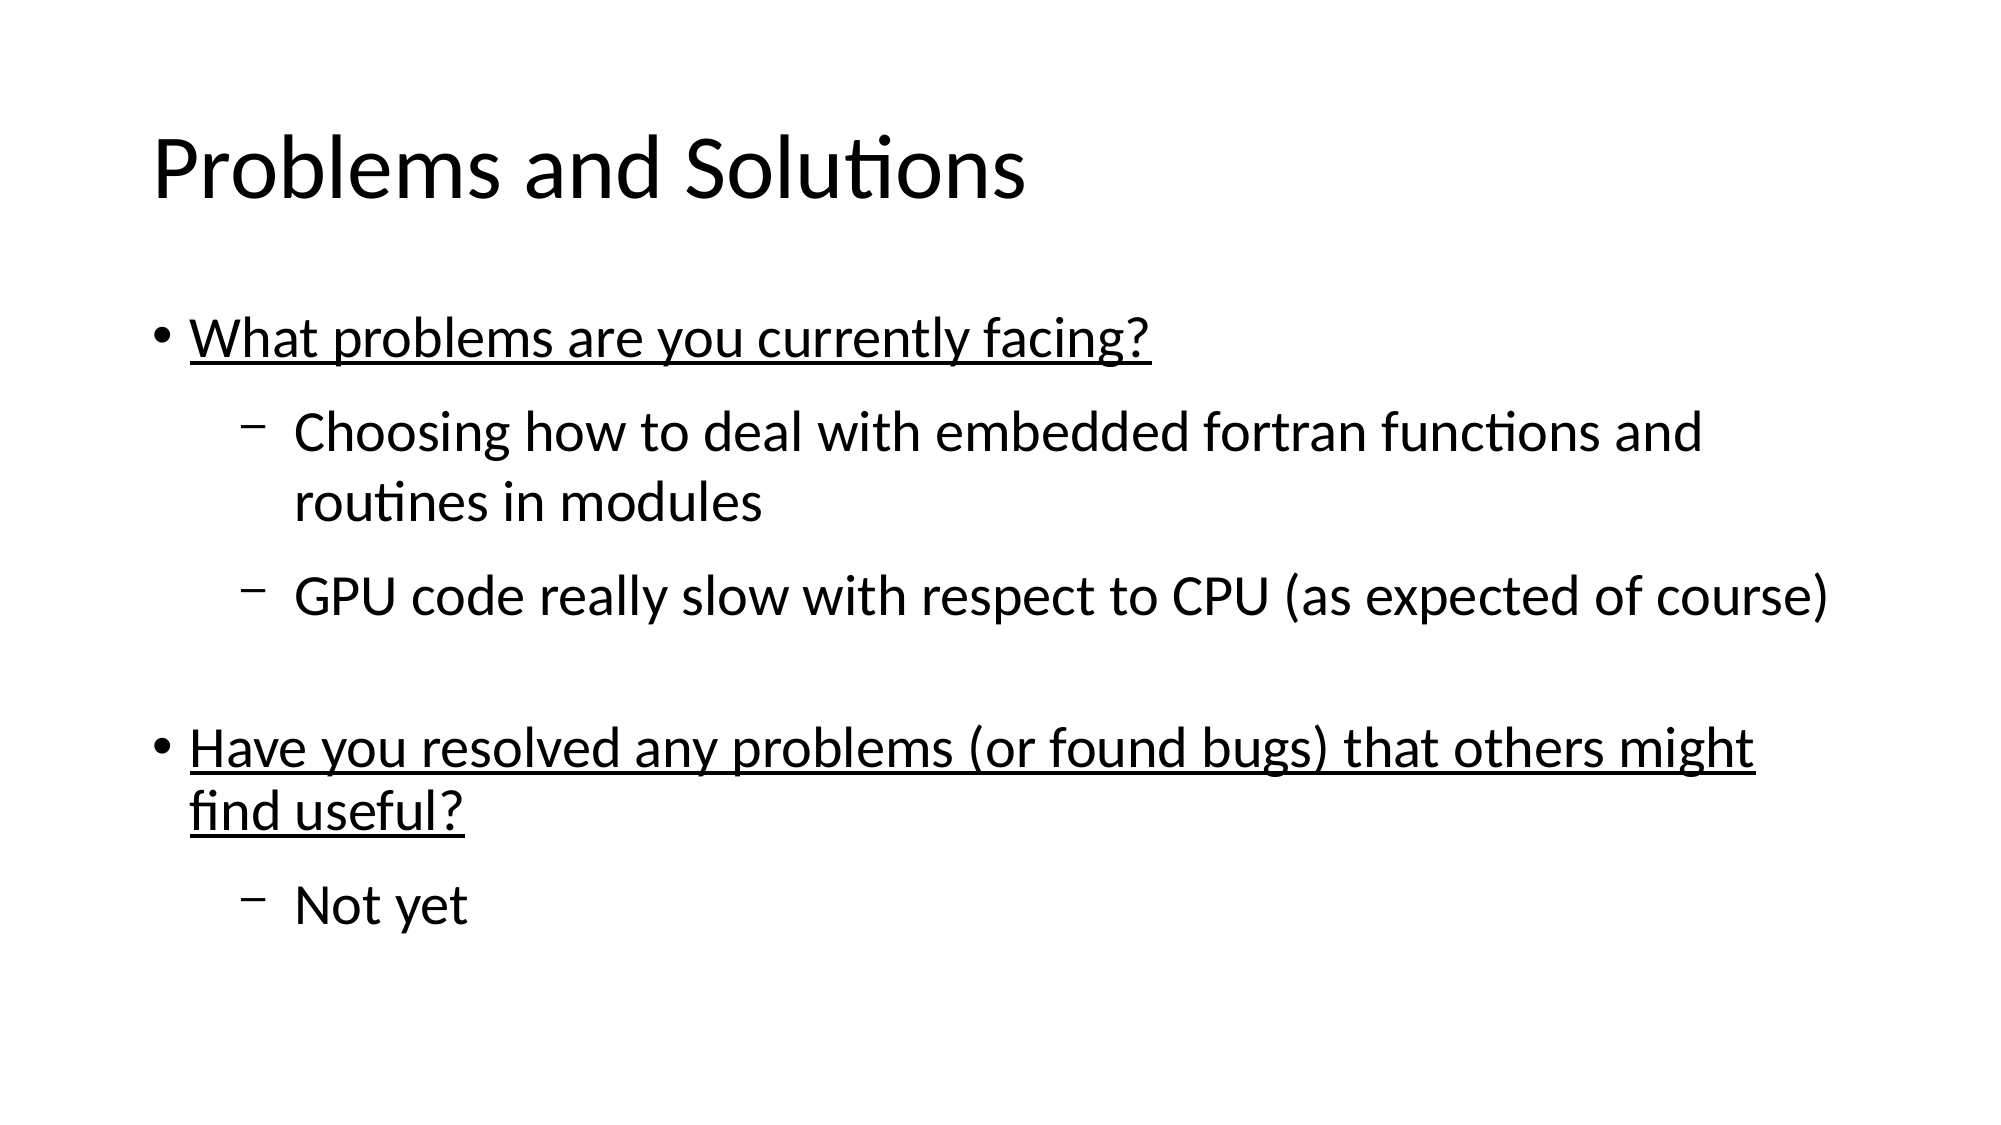

# Problems and Solutions
What problems are you currently facing?
Choosing how to deal with embedded fortran functions and routines in modules
GPU code really slow with respect to CPU (as expected of course)
Have you resolved any problems (or found bugs) that others might find useful?
Not yet